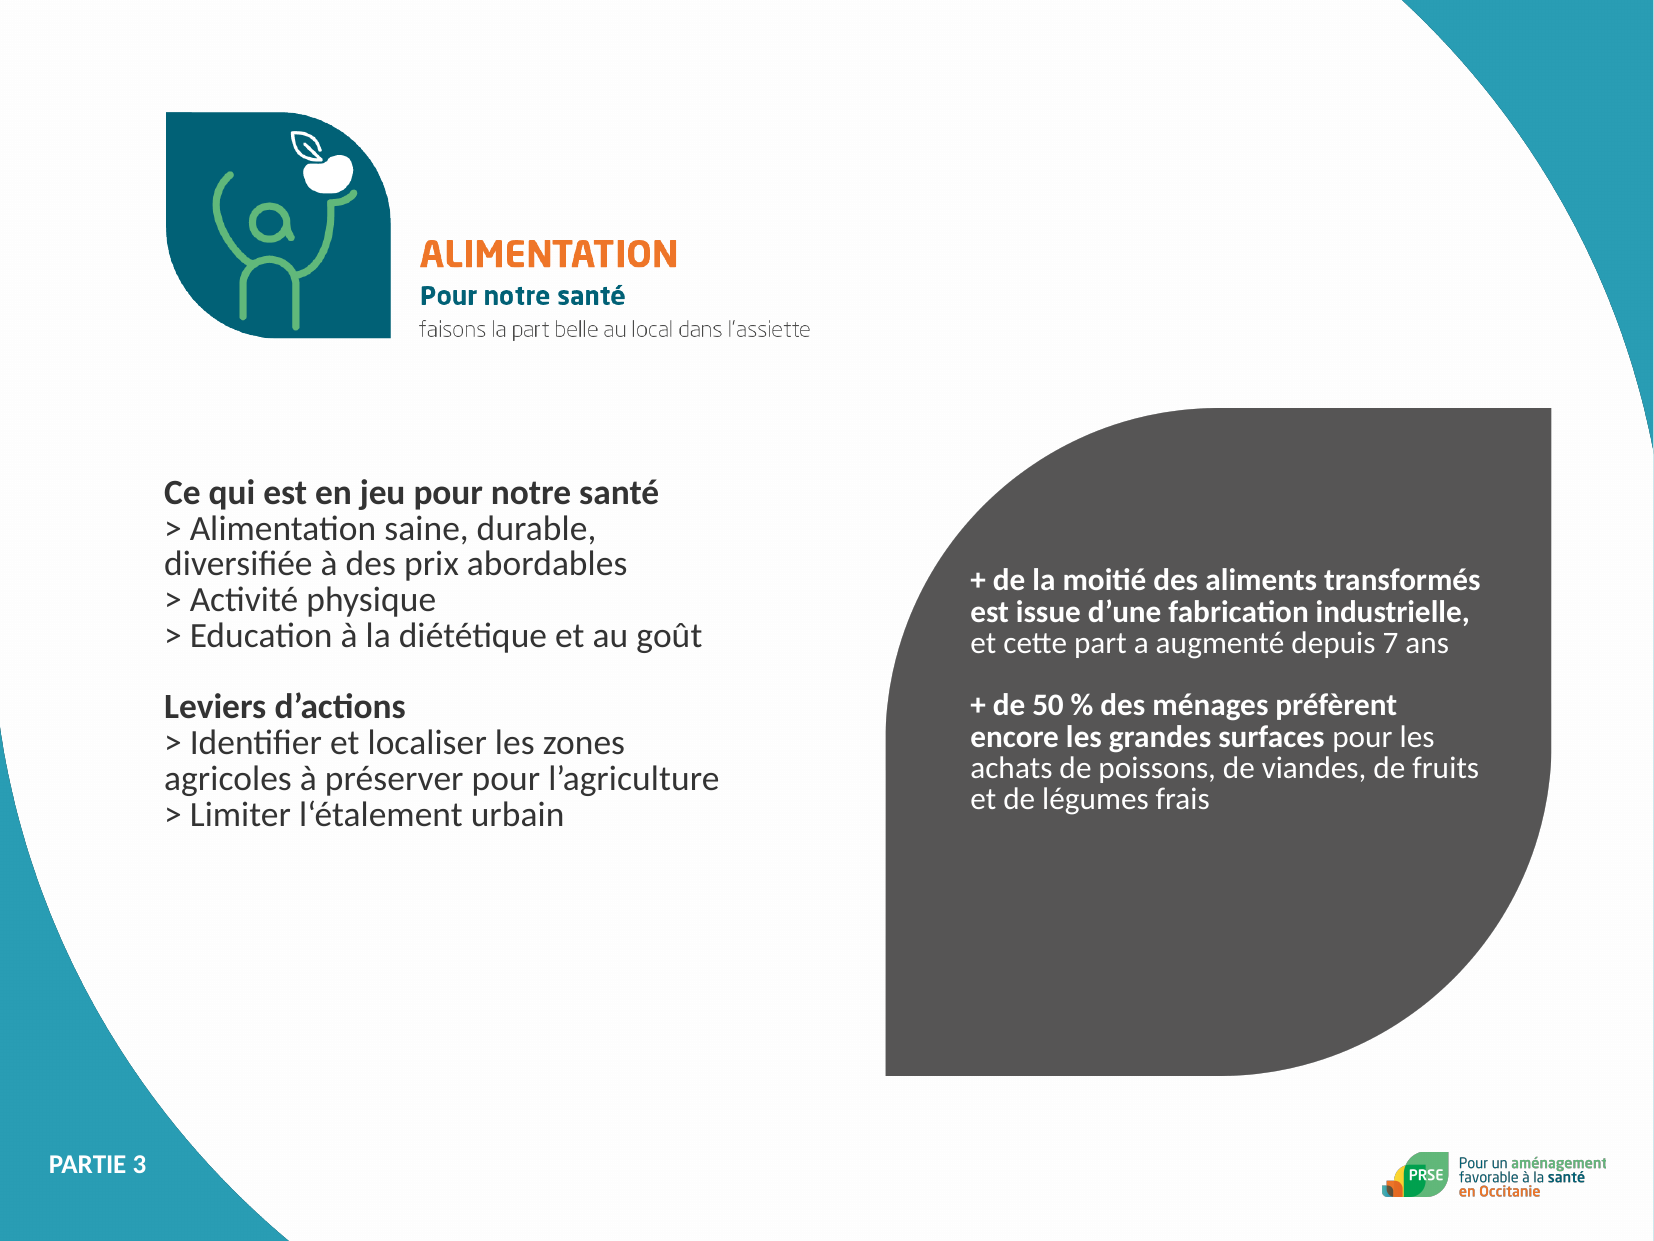

Ce qui est en jeu pour notre santé
> Alimentation saine, durable, diversifiée à des prix abordables
> Activité physique
> Education à la diététique et au goût
Leviers d’actions
> Identifier et localiser les zones agricoles à préserver pour l’agriculture
> Limiter l‘étalement urbain
+ de la moitié des aliments transformés est issue d’une fabrication industrielle, et cette part a augmenté depuis 7 ans
+ de 50 % des ménages préfèrent encore les grandes surfaces pour les achats de poissons, de viandes, de fruits et de légumes frais
PARTIE 3